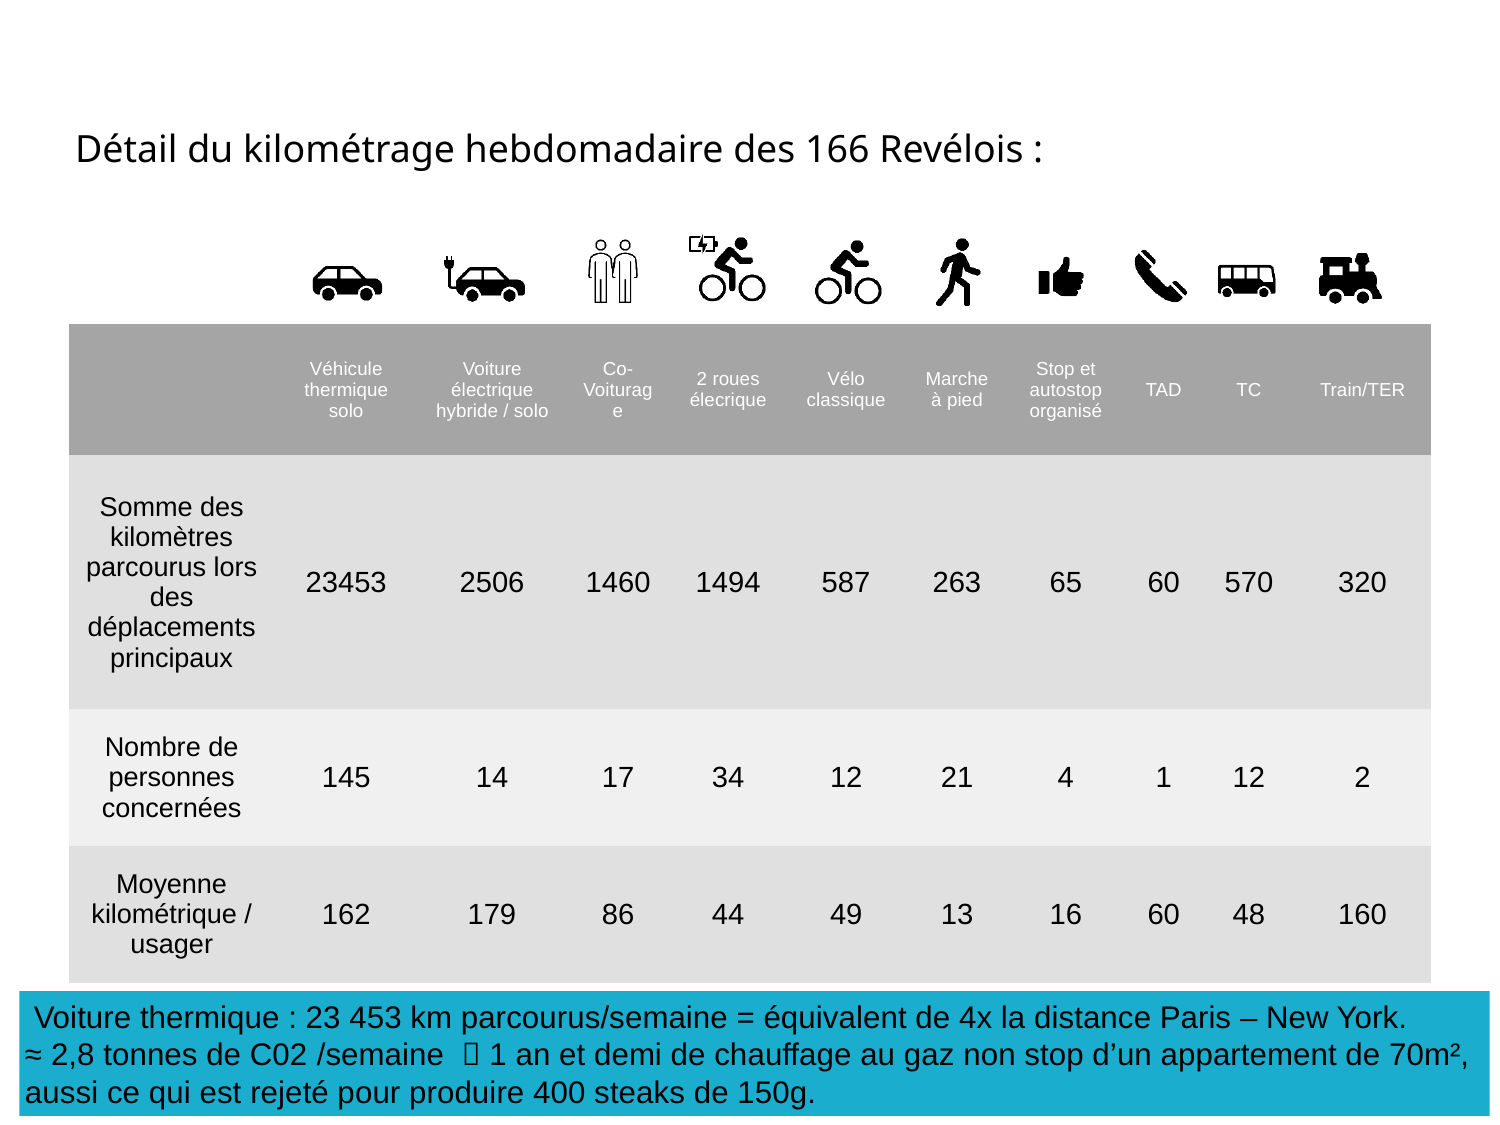

Détail du kilométrage hebdomadaire des 166 Revélois :
| | Véhicule thermique solo | Voiture électrique hybride / solo | Co-Voiturage | 2 roues élecrique | Vélo classique | Marche à pied | Stop et autostop organisé | TAD | TC | Train/TER |
| --- | --- | --- | --- | --- | --- | --- | --- | --- | --- | --- |
| Somme des kilomètres parcourus lors des déplacements principaux | 23453 | 2506 | 1460 | 1494 | 587 | 263 | 65 | 60 | 570 | 320 |
| Nombre de personnes concernées | 145 | 14 | 17 | 34 | 12 | 21 | 4 | 1 | 12 | 2 |
| Moyenne kilométrique / usager | 162 | 179 | 86 | 44 | 49 | 13 | 16 | 60 | 48 | 160 |
 Voiture thermique : 23 453 km parcourus/semaine = équivalent de 4x la distance Paris – New York.
≈ 2,8 tonnes de C02 /semaine  1 an et demi de chauffage au gaz non stop d’un appartement de 70m², aussi ce qui est rejeté pour produire 400 steaks de 150g.